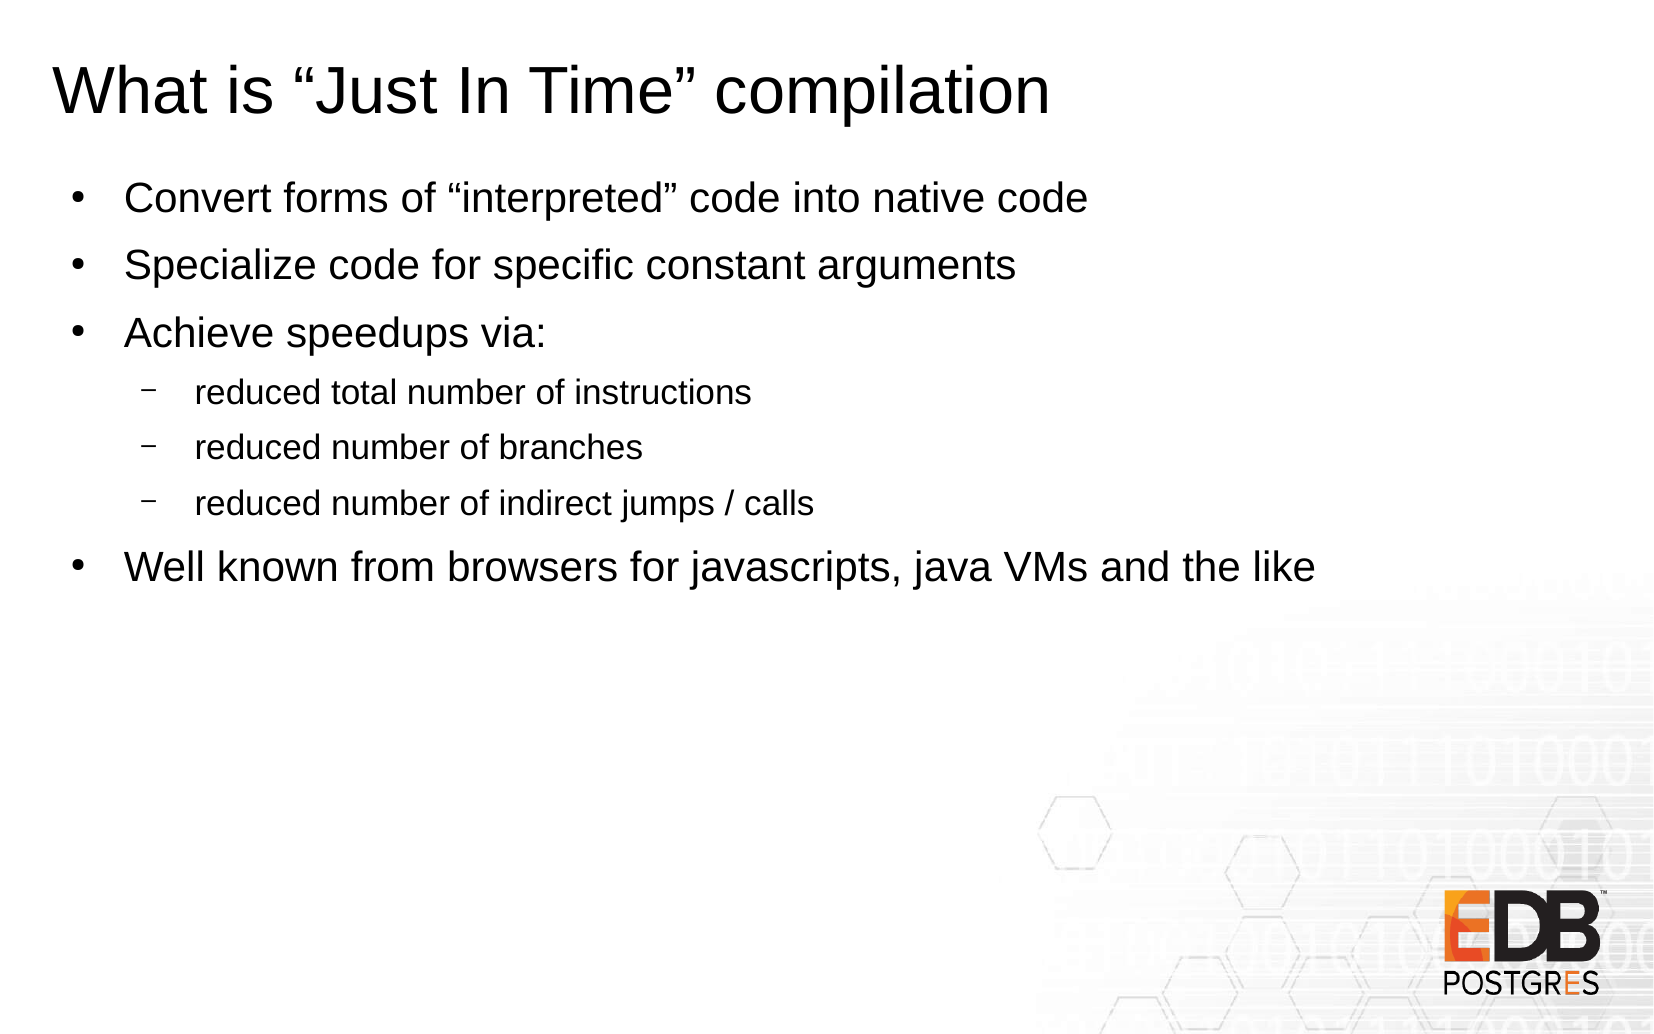

# What is “Just In Time” compilation
Convert forms of “interpreted” code into native code
Specialize code for specific constant arguments
Achieve speedups via:
reduced total number of instructions
reduced number of branches
reduced number of indirect jumps / calls
Well known from browsers for javascripts, java VMs and the like